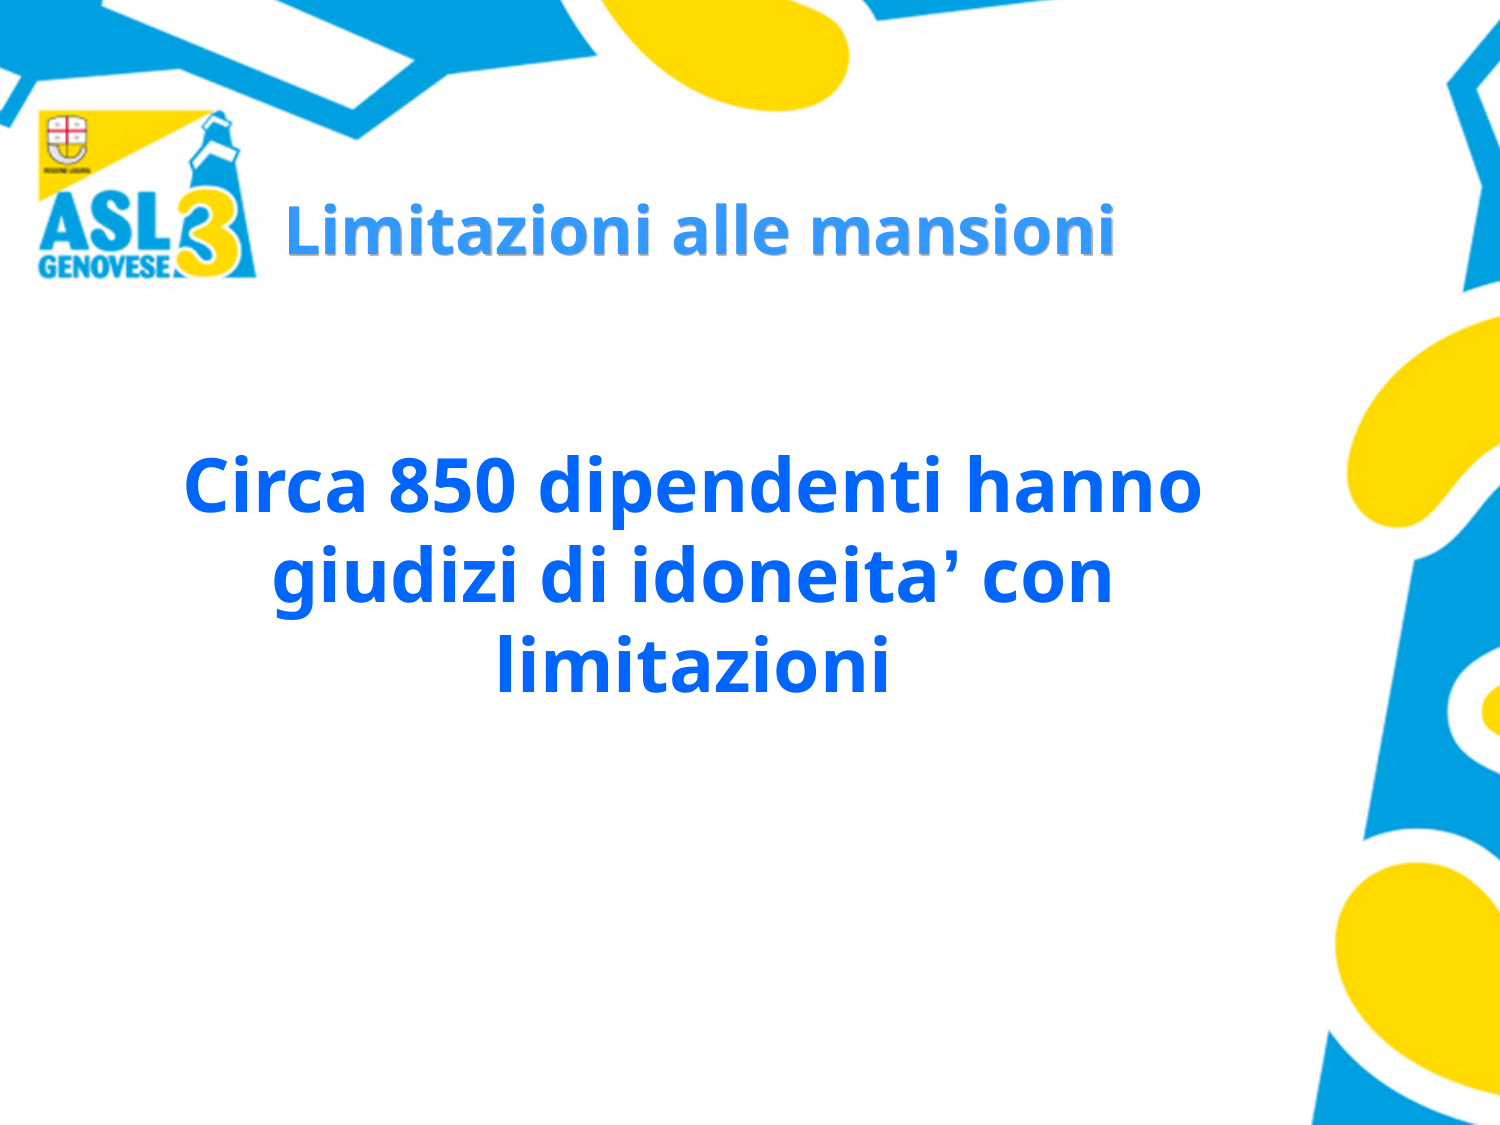

# Limitazioni alle mansioni
Circa 850 dipendenti hanno giudizi di idoneita’ con limitazioni